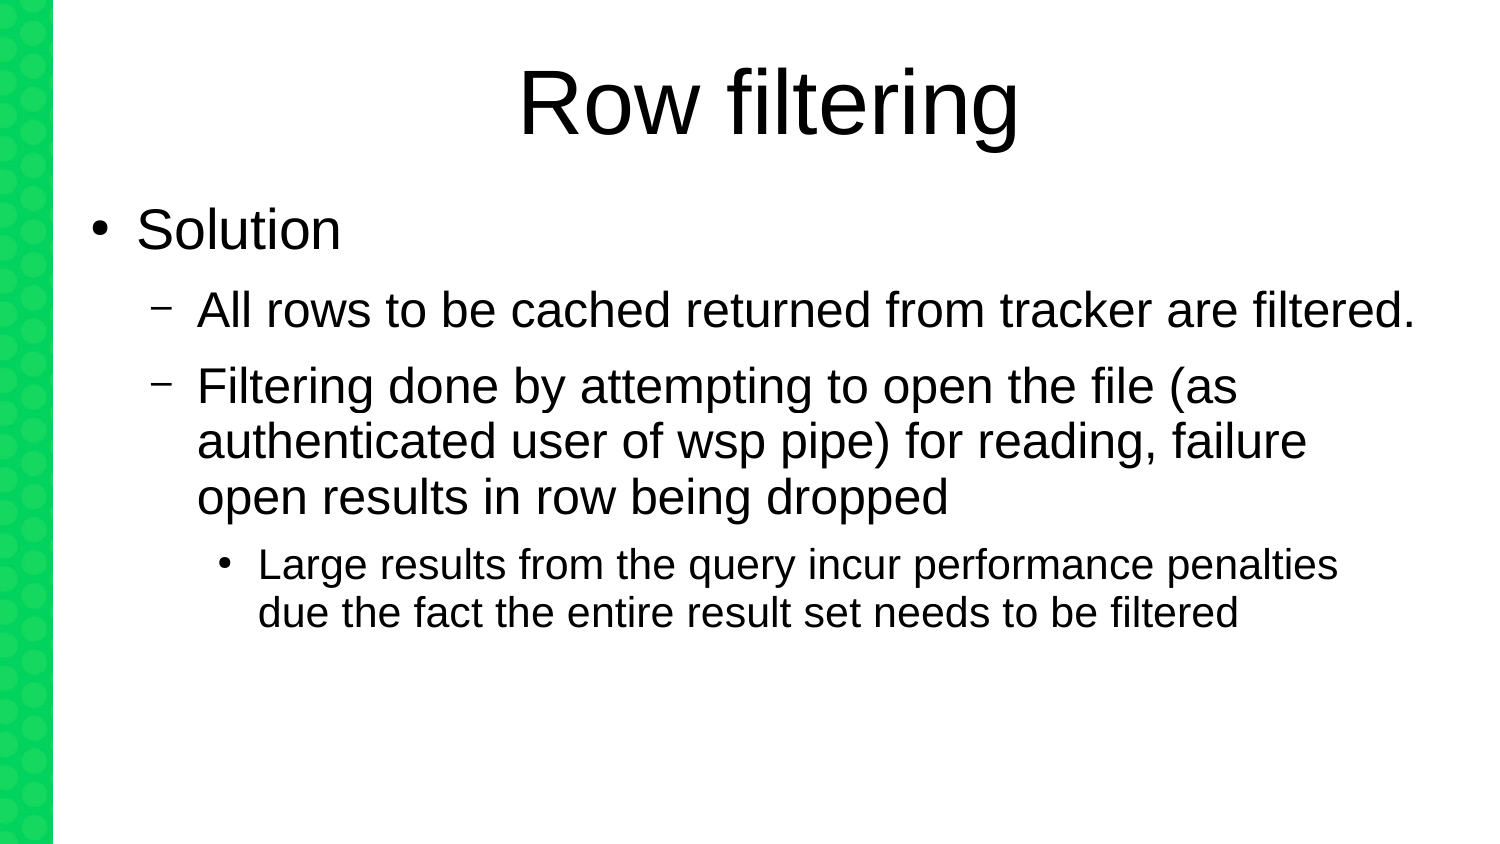

# Row filtering
Solution
All rows to be cached returned from tracker are filtered.
Filtering done by attempting to open the file (as authenticated user of wsp pipe) for reading, failure open results in row being dropped
Large results from the query incur performance penalties due the fact the entire result set needs to be filtered